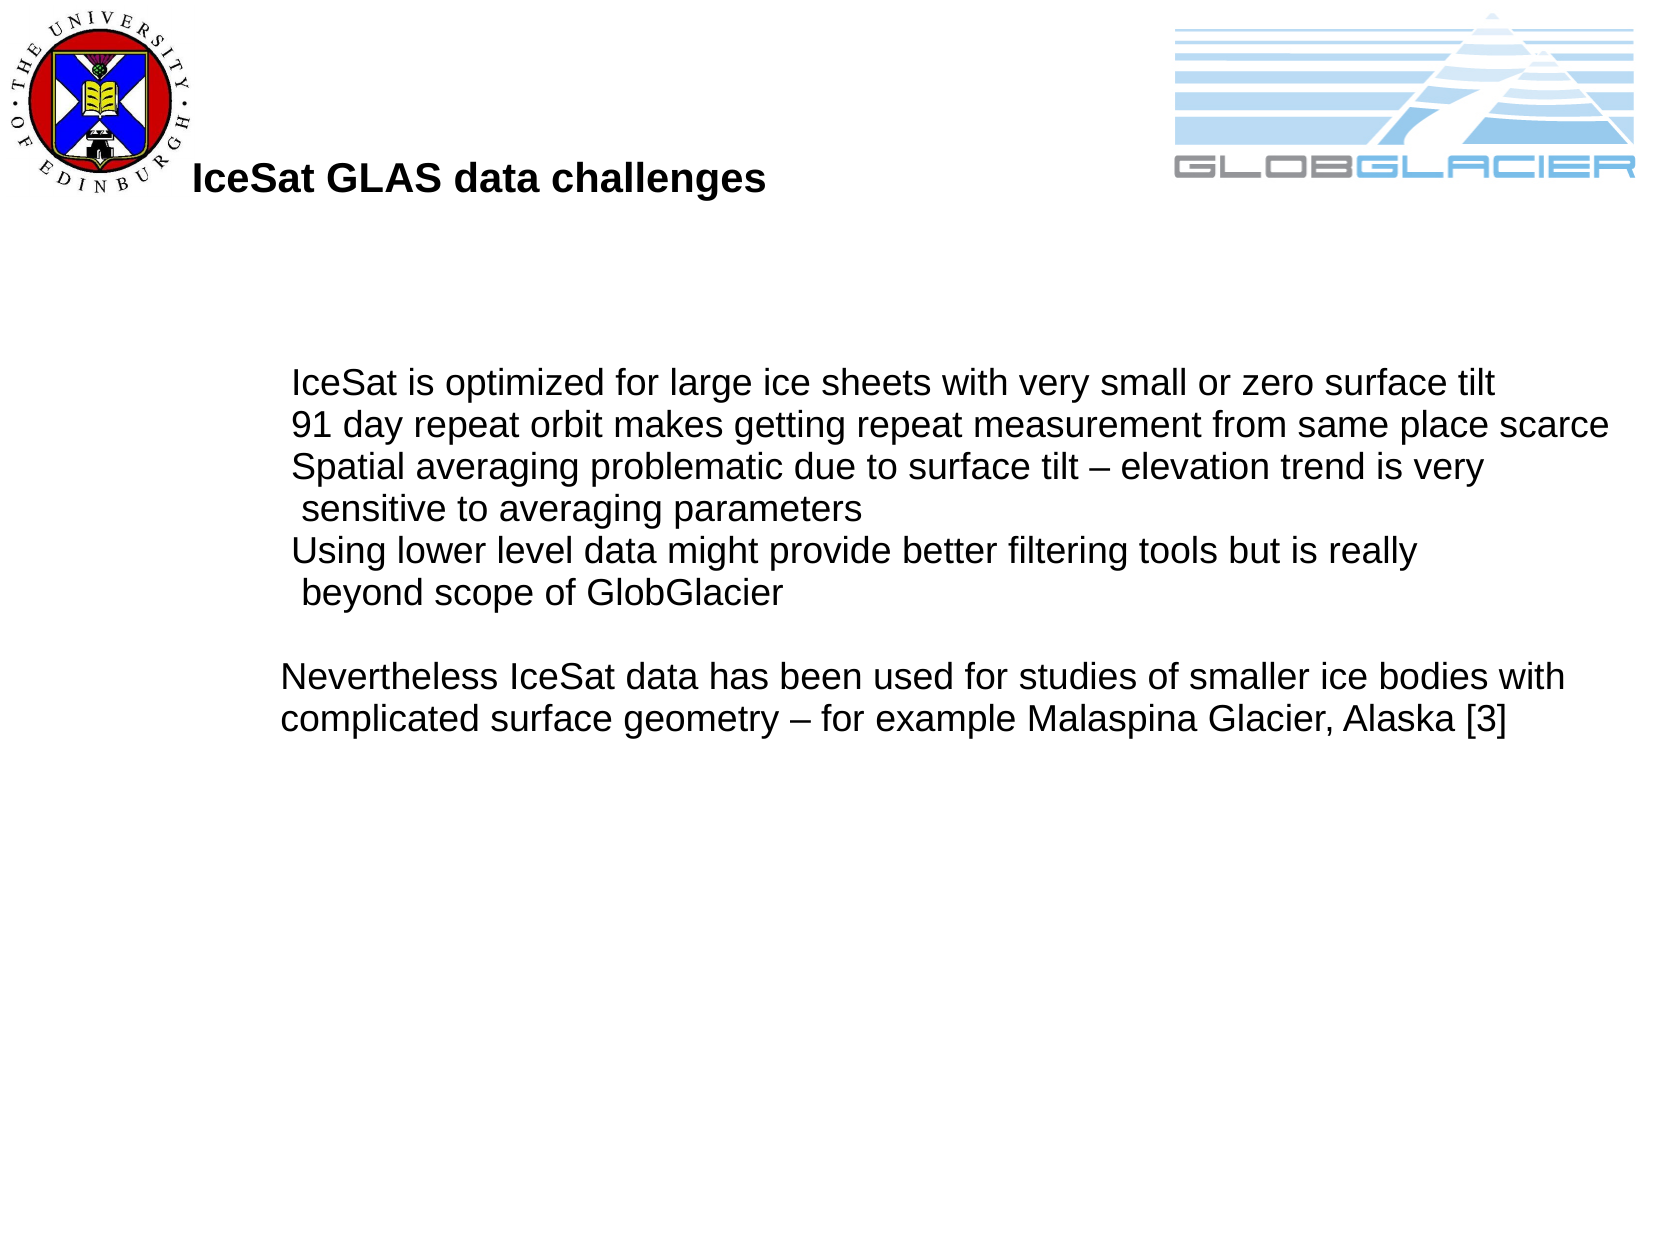

IceSat GLAS data challenges
 IceSat is optimized for large ice sheets with very small or zero surface tilt
 91 day repeat orbit makes getting repeat measurement from same place scarce
 Spatial averaging problematic due to surface tilt – elevation trend is very
 sensitive to averaging parameters
 Using lower level data might provide better filtering tools but is really
 beyond scope of GlobGlacier
Nevertheless IceSat data has been used for studies of smaller ice bodies with
complicated surface geometry – for example Malaspina Glacier, Alaska [3]